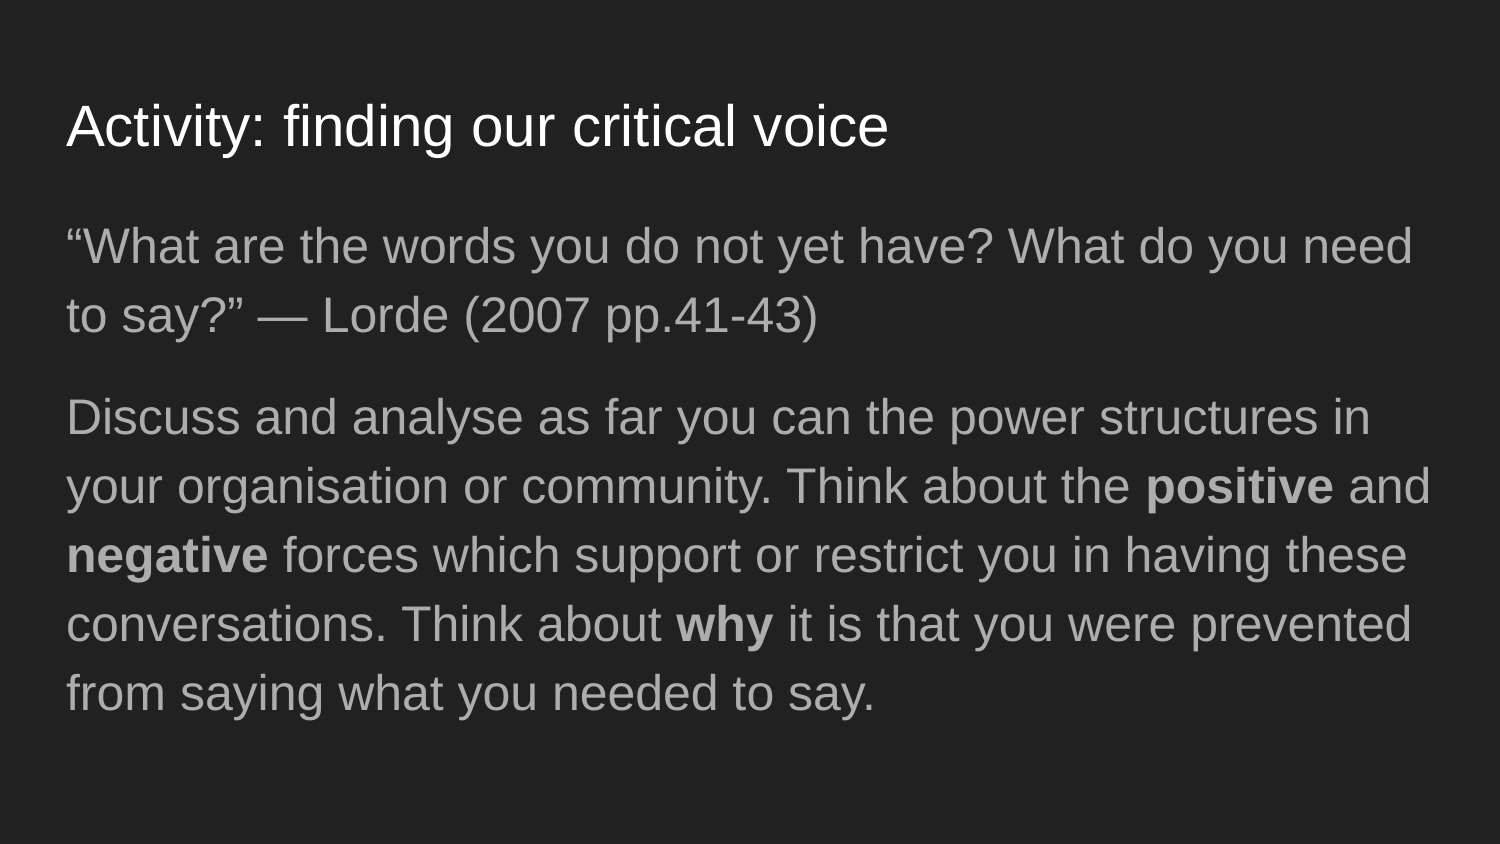

# Activity: finding our critical voice
“What are the words you do not yet have? What do you need to say?” — Lorde (2007 pp.41-43)
Discuss and analyse as far you can the power structures in your organisation or community. Think about the positive and negative forces which support or restrict you in having these conversations. Think about why it is that you were prevented from saying what you needed to say.